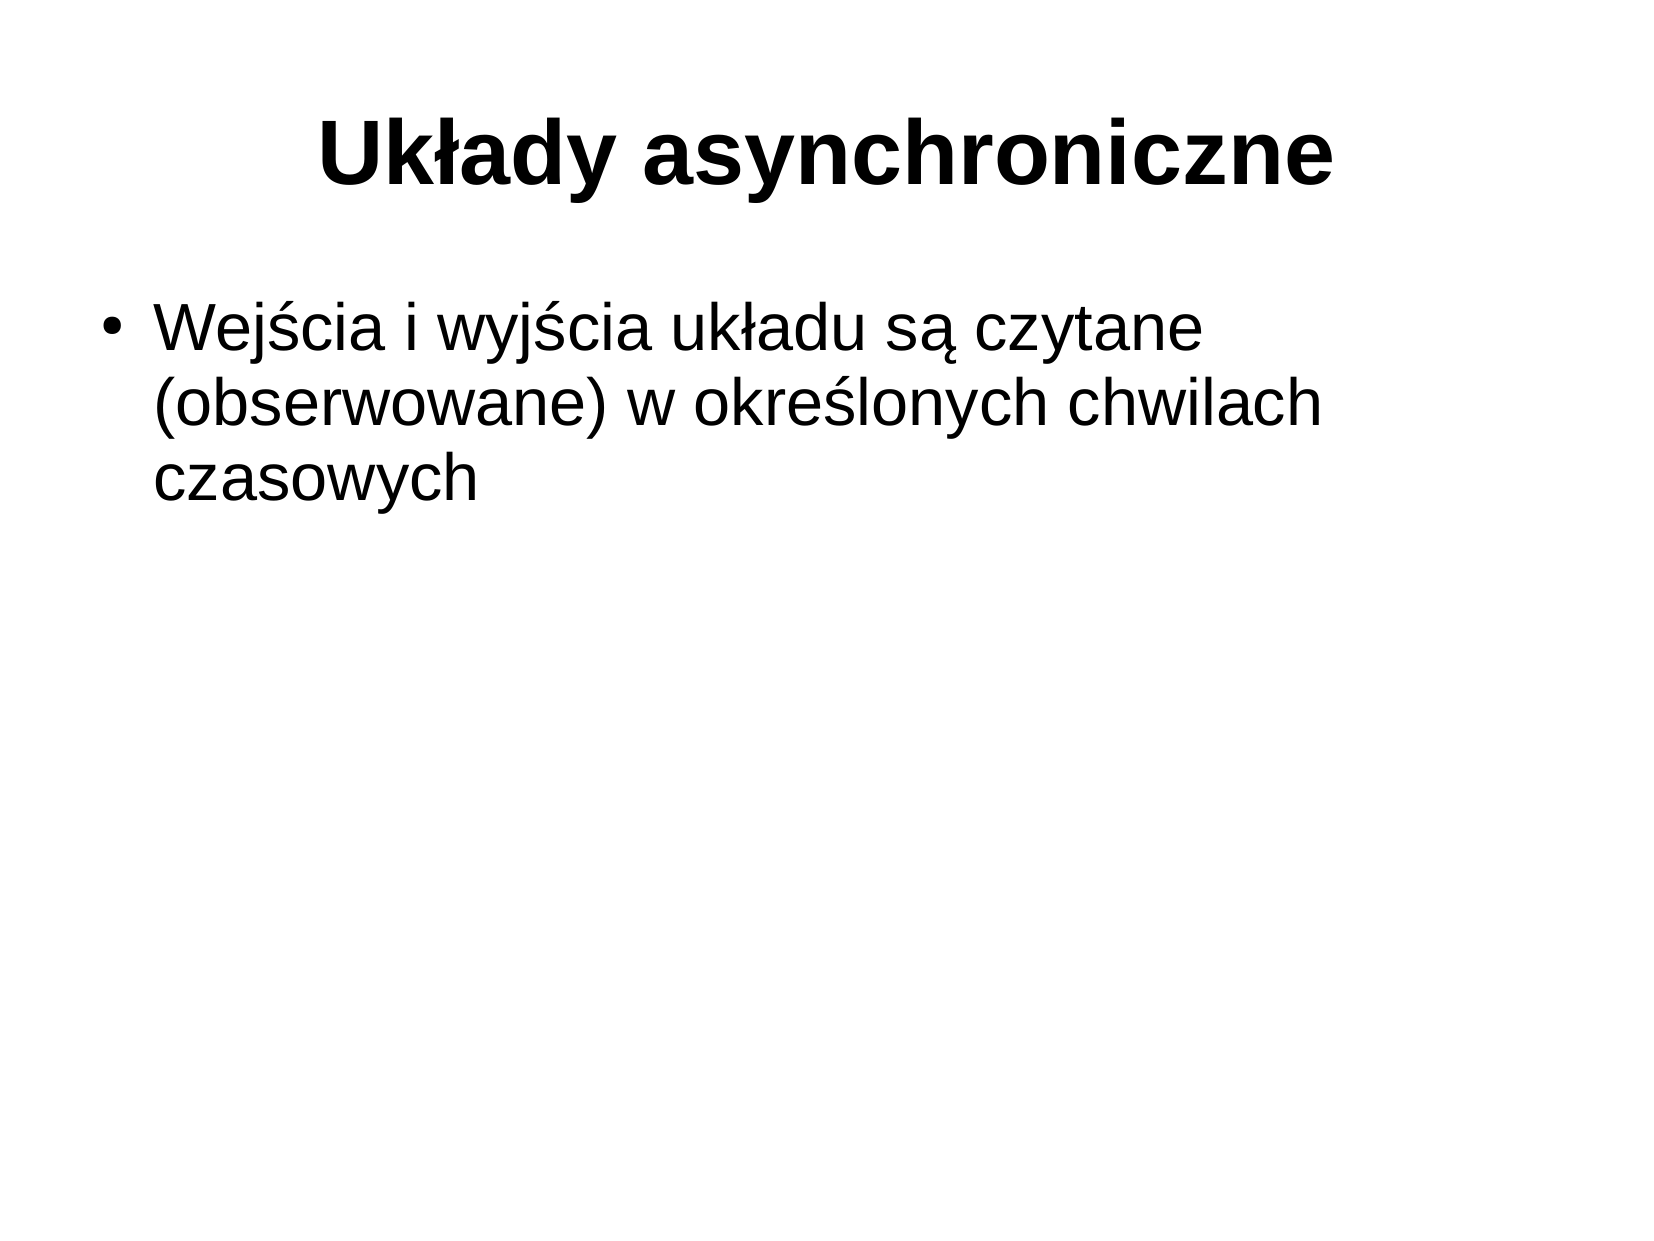

# Układy asynchroniczne
Wejścia i wyjścia układu są czytane (obserwowane) w określonych chwilach czasowych